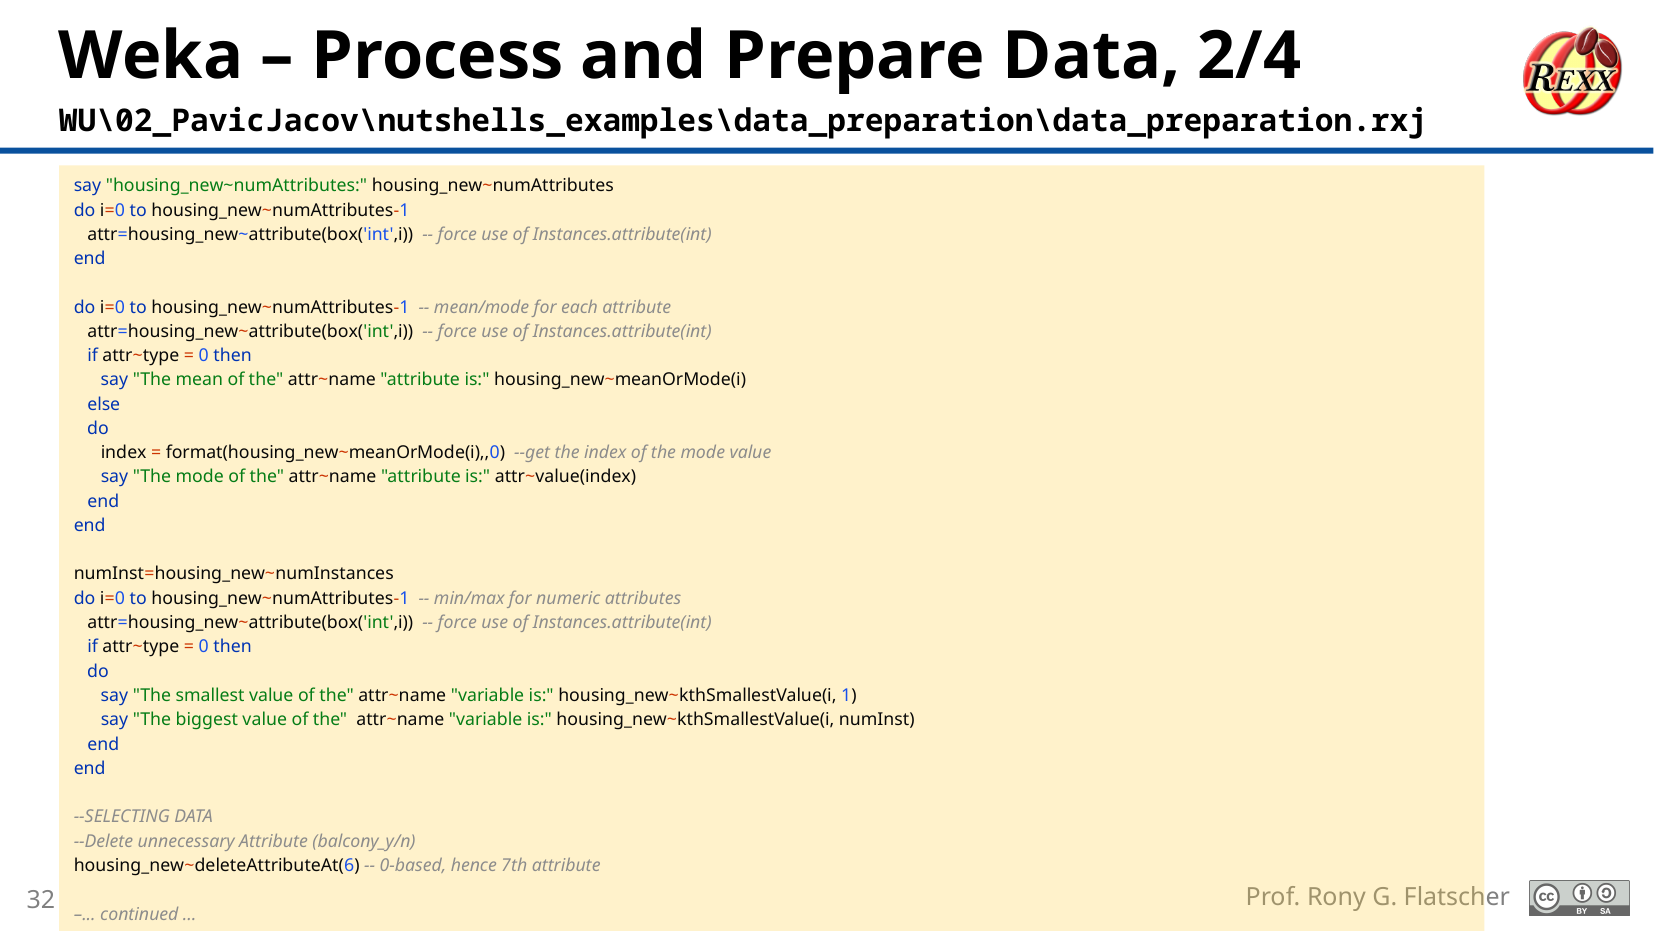

# Weka – Process and Prepare Data, 2/4 WU\02_PavicJacov\nutshells_examples\data_preparation\data_preparation.rxj
say "housing_new~numAttributes:" housing_new~numAttributes
do i=0 to housing_new~numAttributes-1
 attr=housing_new~attribute(box('int',i)) -- force use of Instances.attribute(int)
end
do i=0 to housing_new~numAttributes-1 -- mean/mode for each attribute
 attr=housing_new~attribute(box('int',i)) -- force use of Instances.attribute(int)
 if attr~type = 0 then
 say "The mean of the" attr~name "attribute is:" housing_new~meanOrMode(i)
 else
 do
 index = format(housing_new~meanOrMode(i),,0) --get the index of the mode value
 say "The mode of the" attr~name "attribute is:" attr~value(index)
 end
end
numInst=housing_new~numInstances
do i=0 to housing_new~numAttributes-1 -- min/max for numeric attributes
 attr=housing_new~attribute(box('int',i)) -- force use of Instances.attribute(int)
 if attr~type = 0 then
 do
 say "The smallest value of the" attr~name "variable is:" housing_new~kthSmallestValue(i, 1)
 say "The biggest value of the" attr~name "variable is:" housing_new~kthSmallestValue(i, numInst)
 end
end
--SELECTING DATA
--Delete unnecessary Attribute (balcony_y/n)
housing_new~deleteAttributeAt(6) -- 0-based, hence 7th attribute
–... continued …